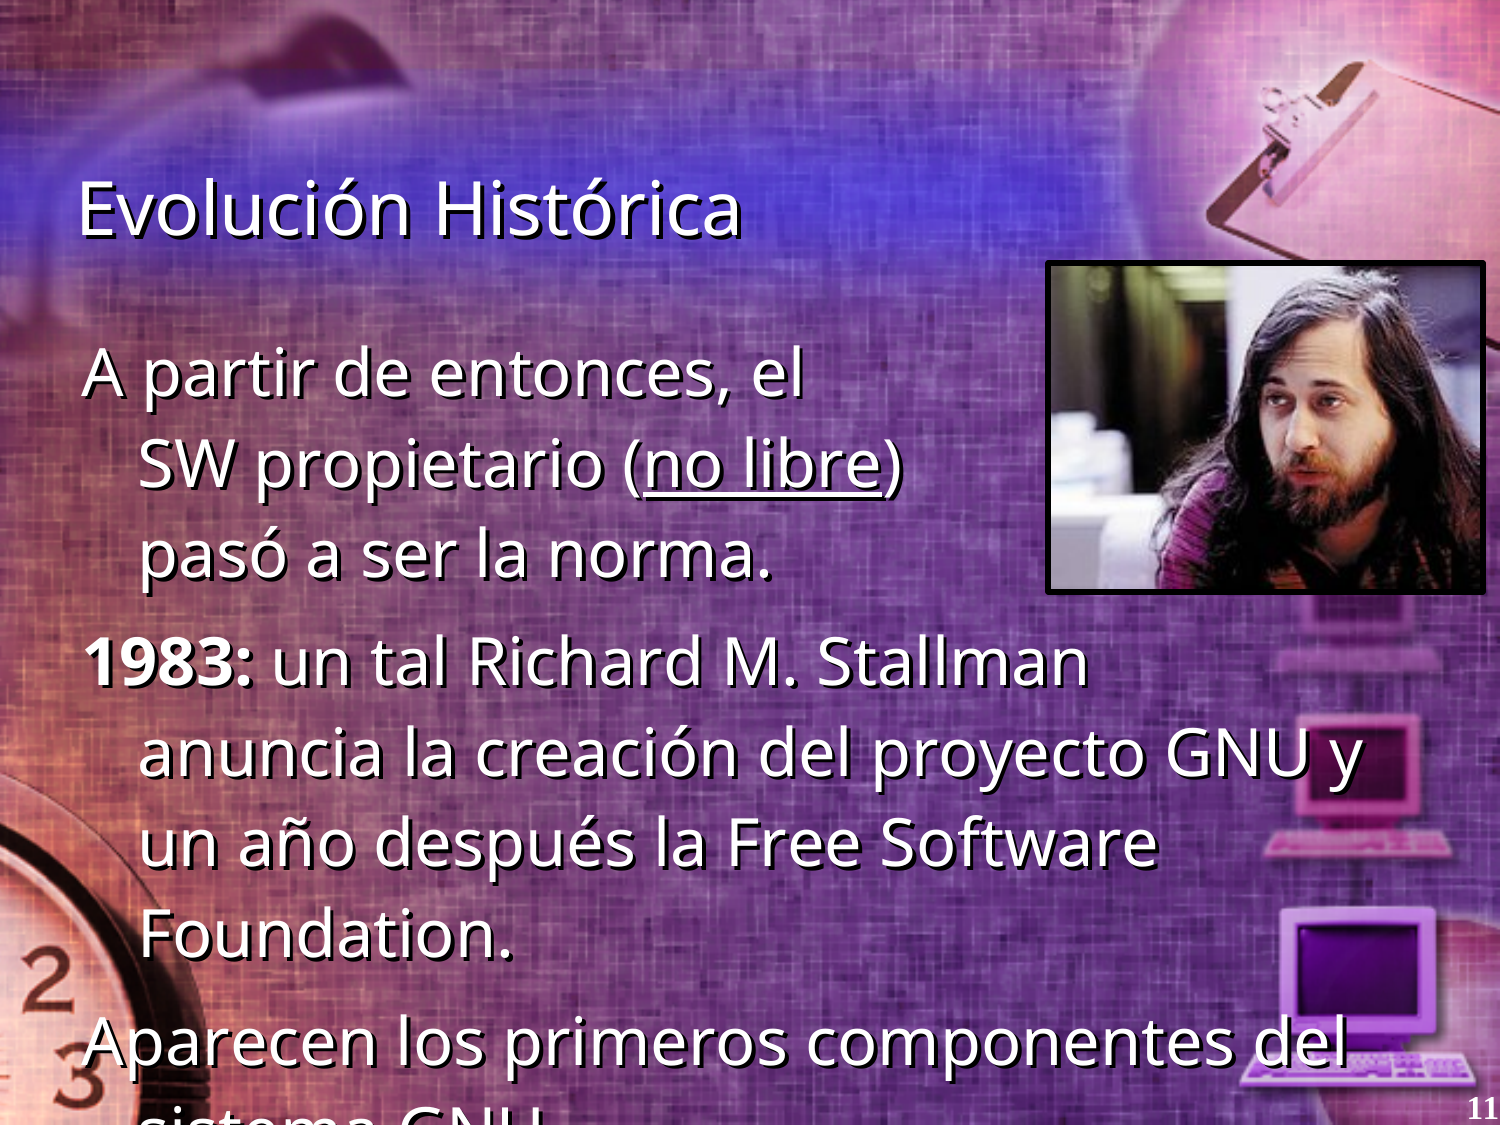

# Evolución Histórica
A partir de entonces, el
SW propietario (no libre)
pasó a ser la norma.
1983: un tal Richard M. Stallman
anuncia la creación del proyecto GNU y un año después la Free Software Foundation.
Aparecen los primeros componentes del sistema GNU.
11